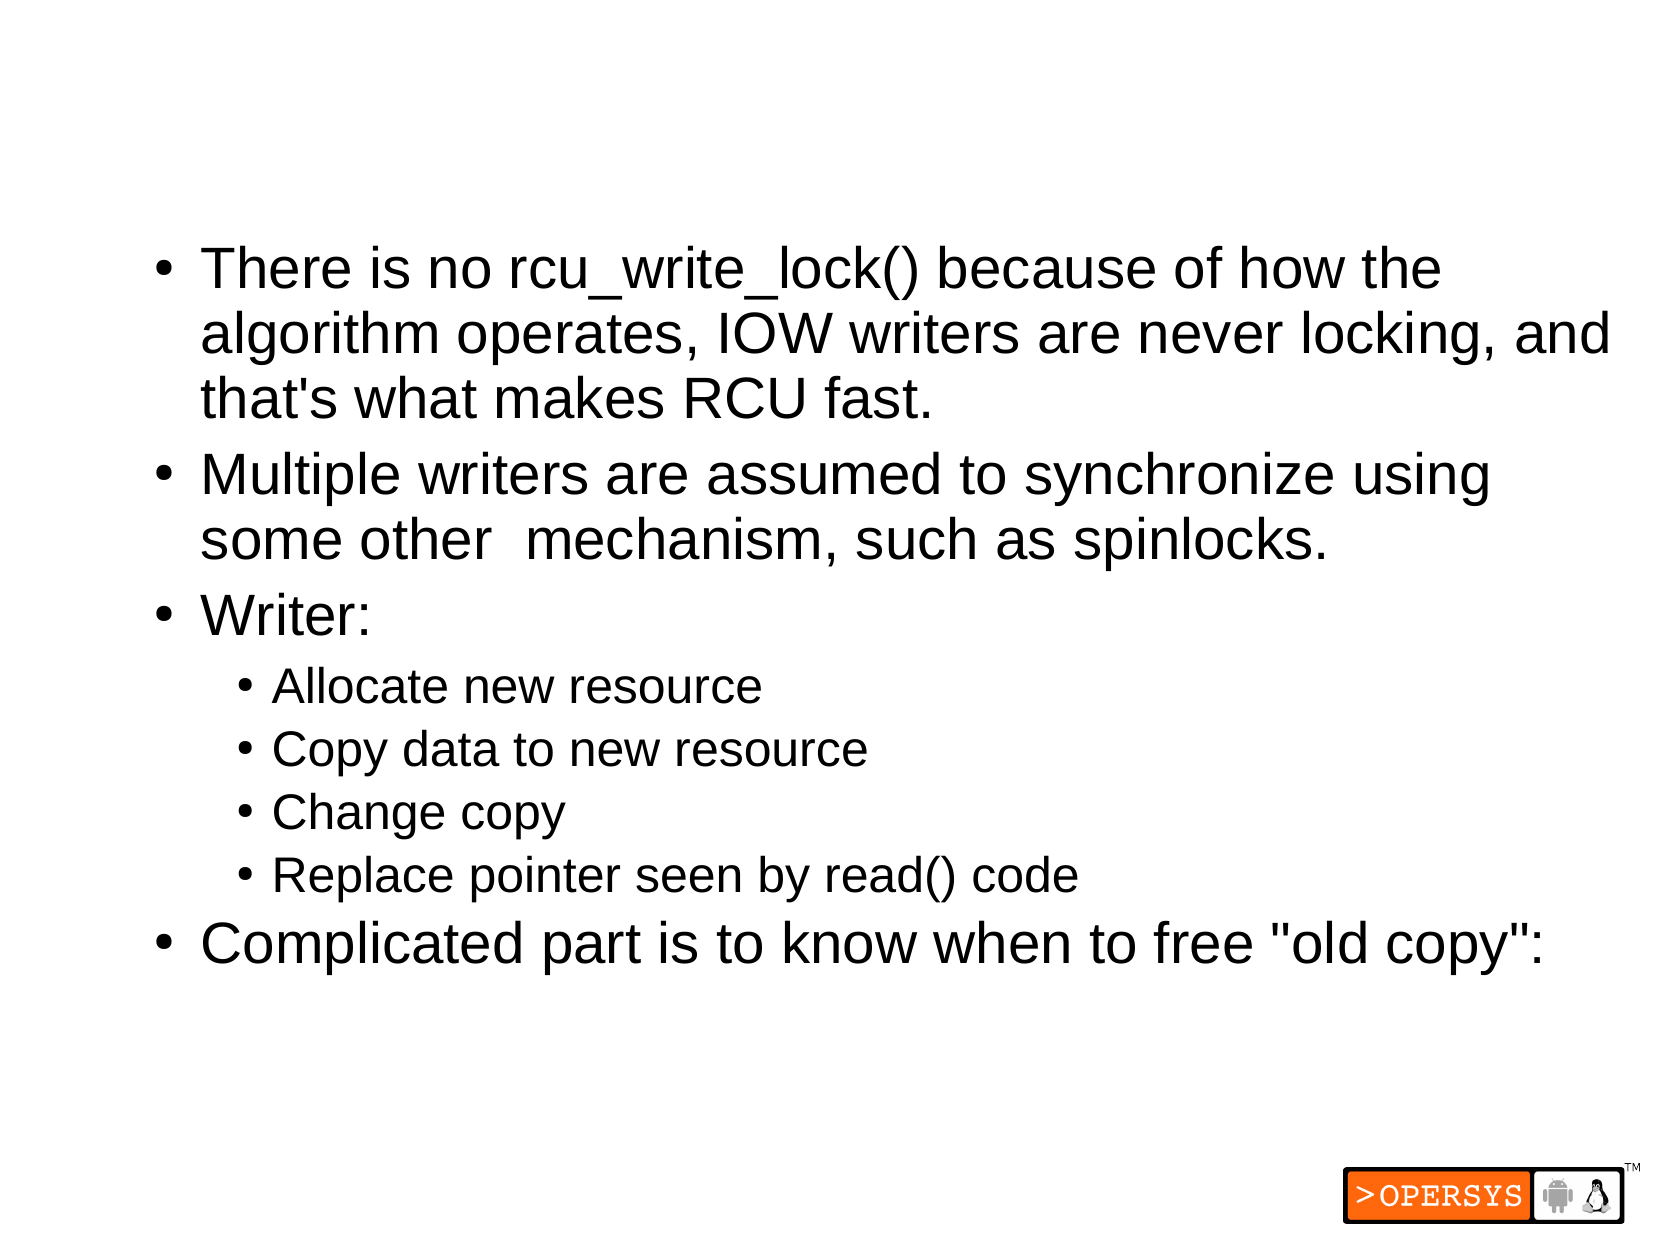

# There is no rcu_write_lock() because of how the algorithm operates, IOW writers are never locking, and that's what makes RCU fast.
Multiple writers are assumed to synchronize using some other mechanism, such as spinlocks.
Writer:
Allocate new resource
Copy data to new resource
Change copy
Replace pointer seen by read() code
Complicated part is to know when to free "old copy":